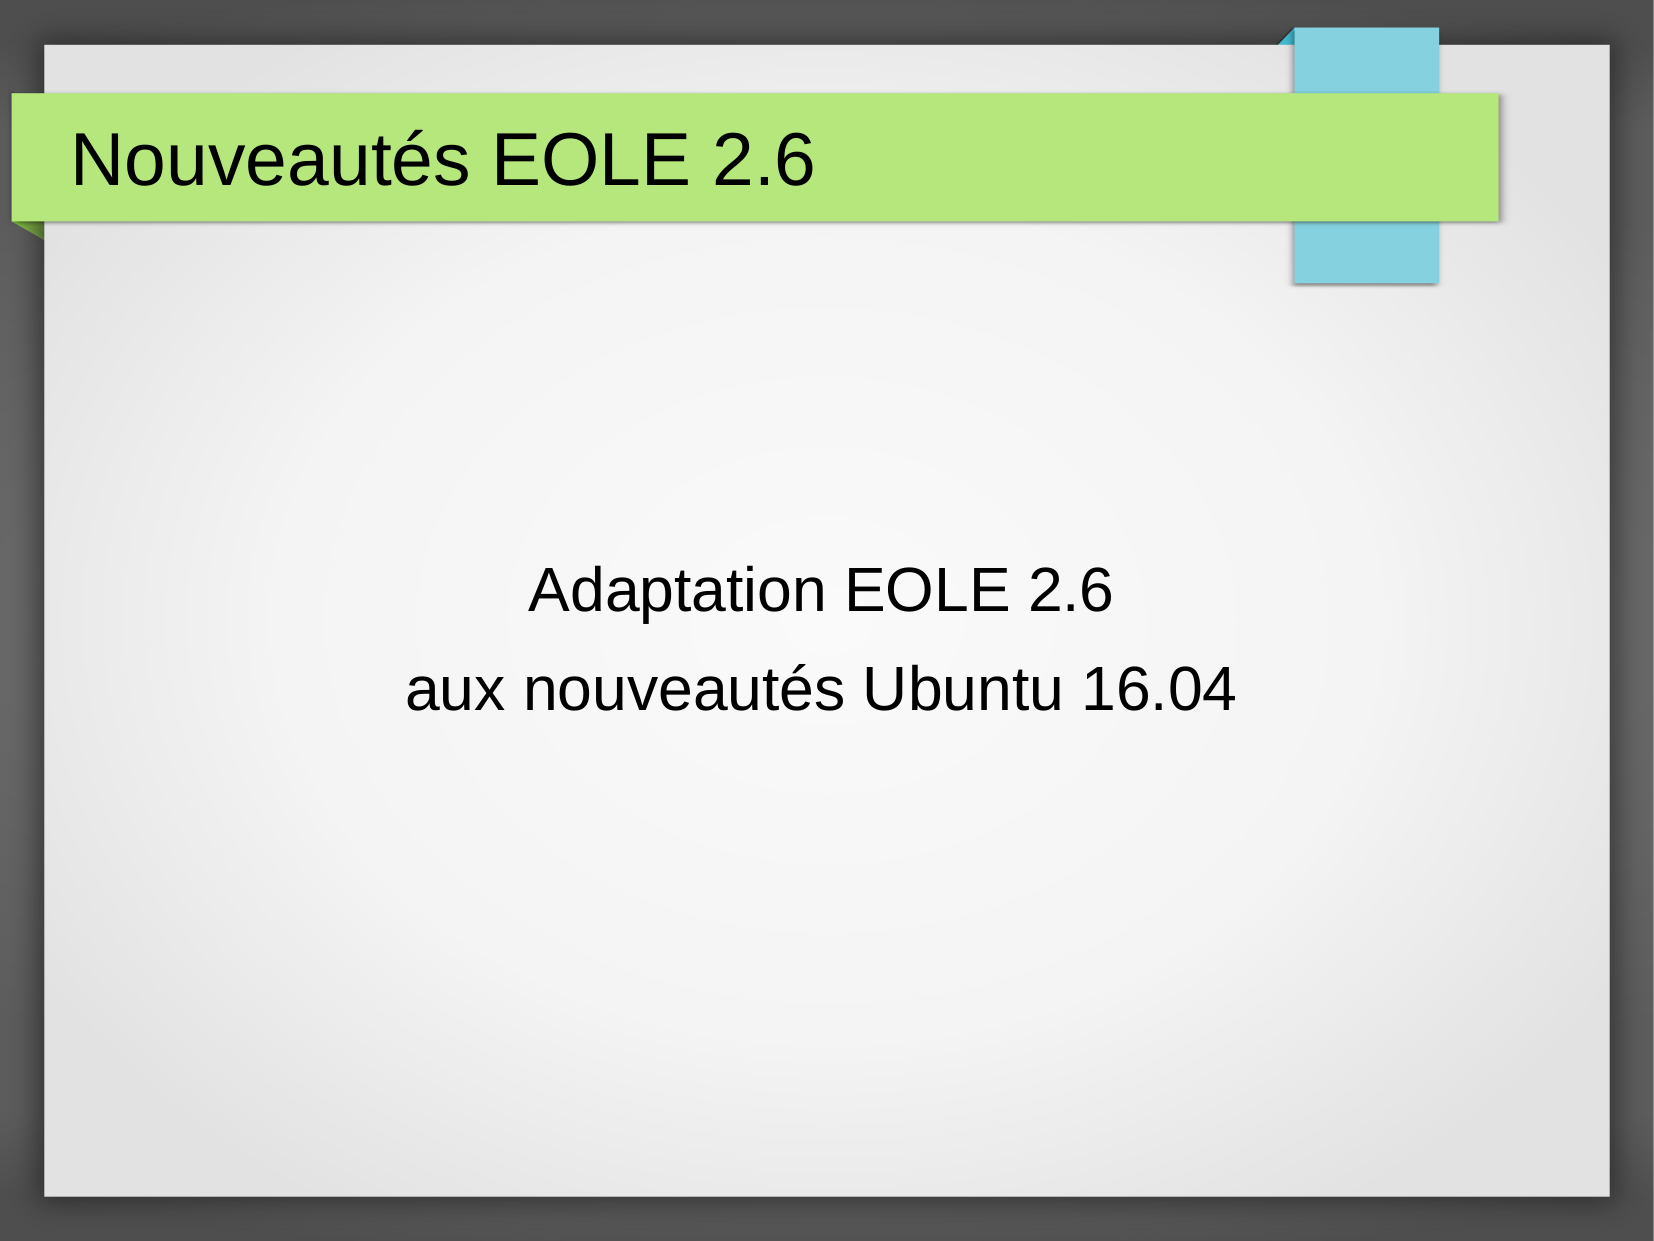

# Nouveautés EOLE 2.6
Adaptation EOLE 2.6
aux nouveautés Ubuntu 16.04